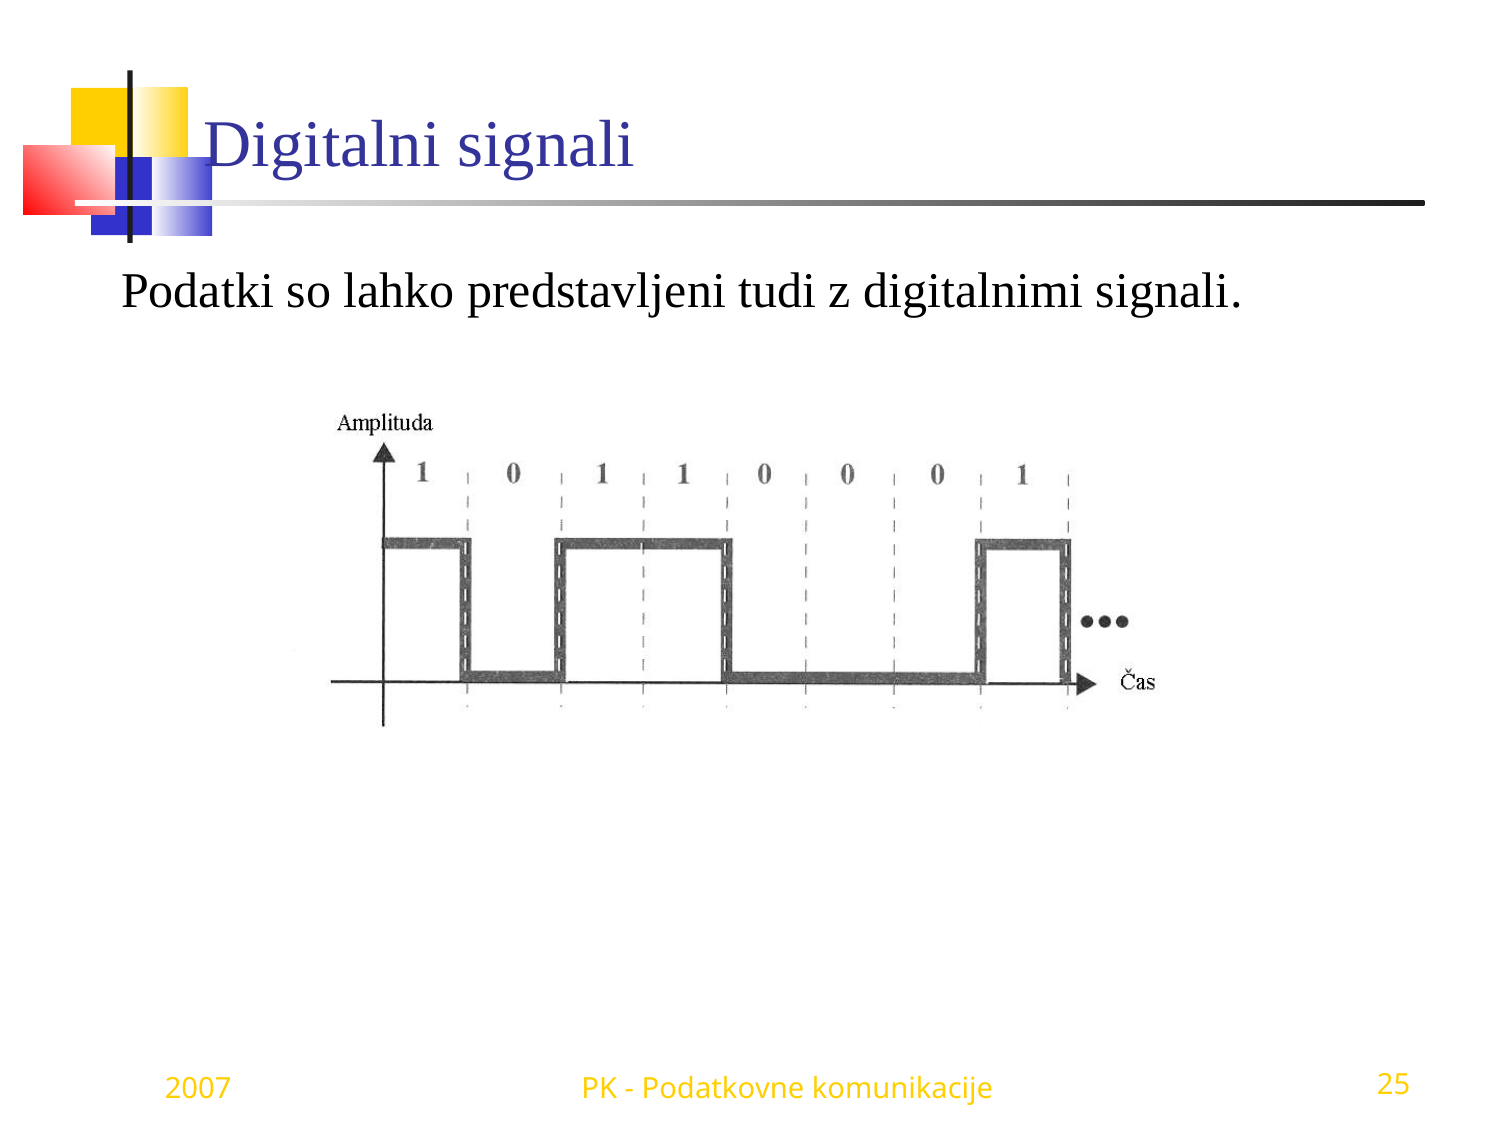

# Digitalni signali
	Podatki so lahko predstavljeni tudi z digitalnimi signali.
2007
PK - Podatkovne komunikacije